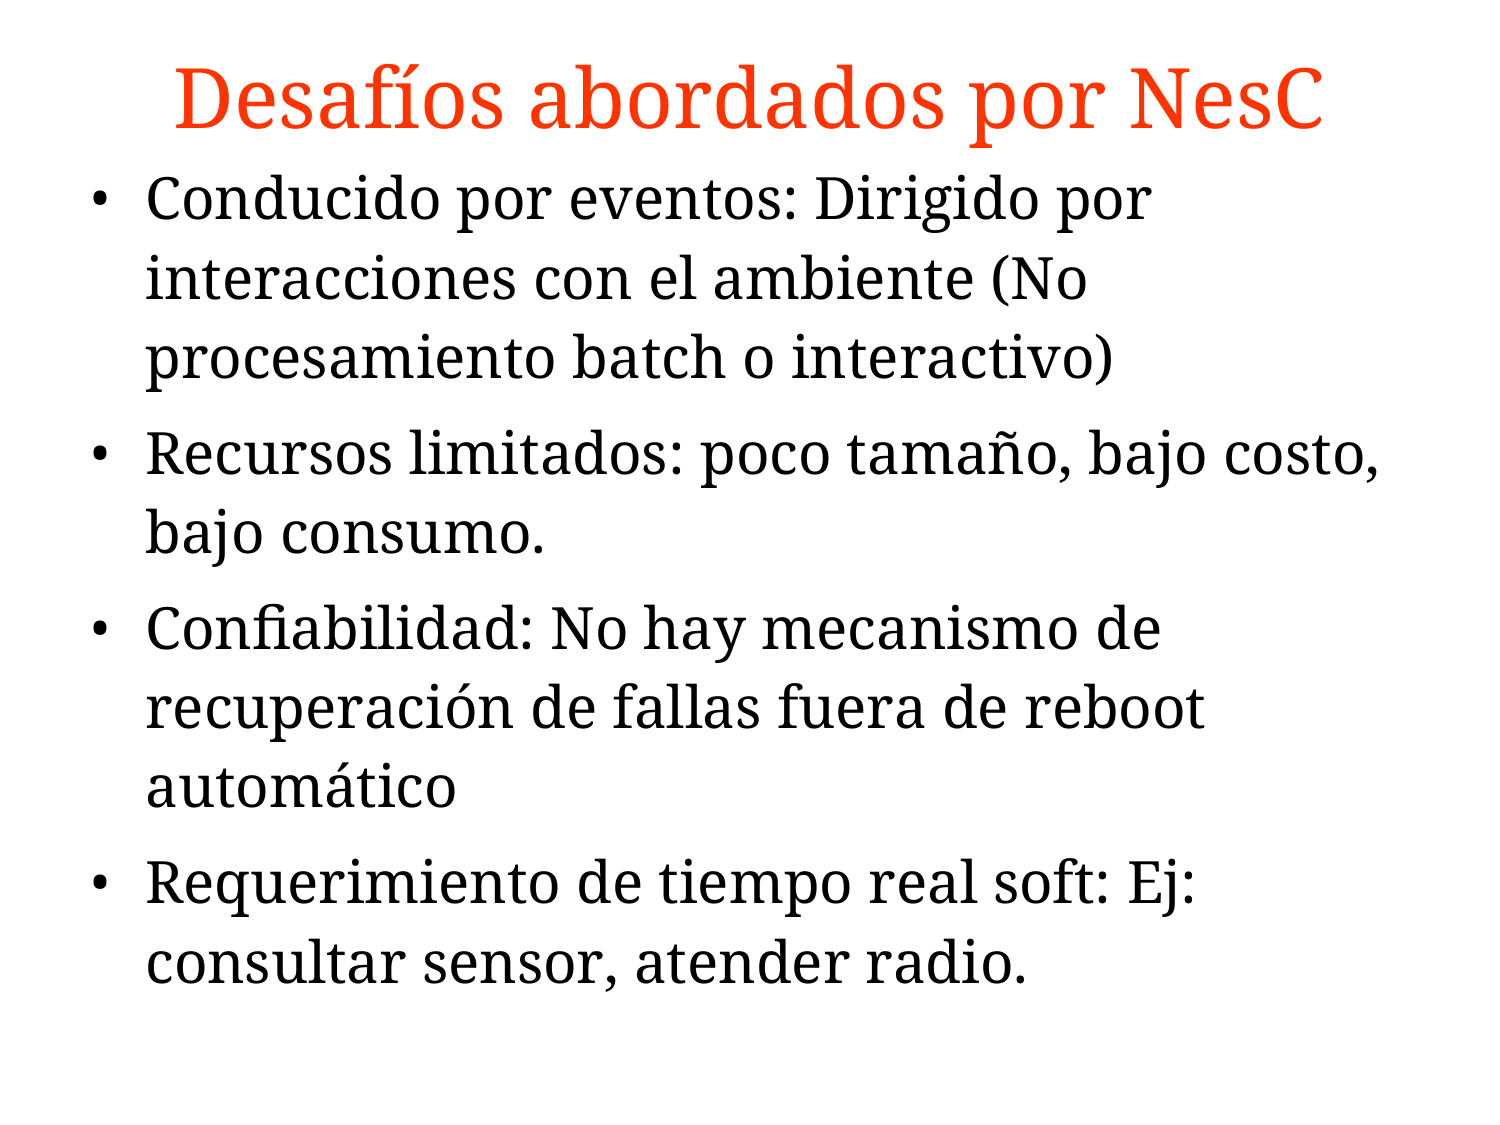

# Desafíos abordados por NesC
Conducido por eventos: Dirigido por interacciones con el ambiente (No procesamiento batch o interactivo)
Recursos limitados: poco tamaño, bajo costo, bajo consumo.
Confiabilidad: No hay mecanismo de recuperación de fallas fuera de reboot automático
Requerimiento de tiempo real soft: Ej: consultar sensor, atender radio.